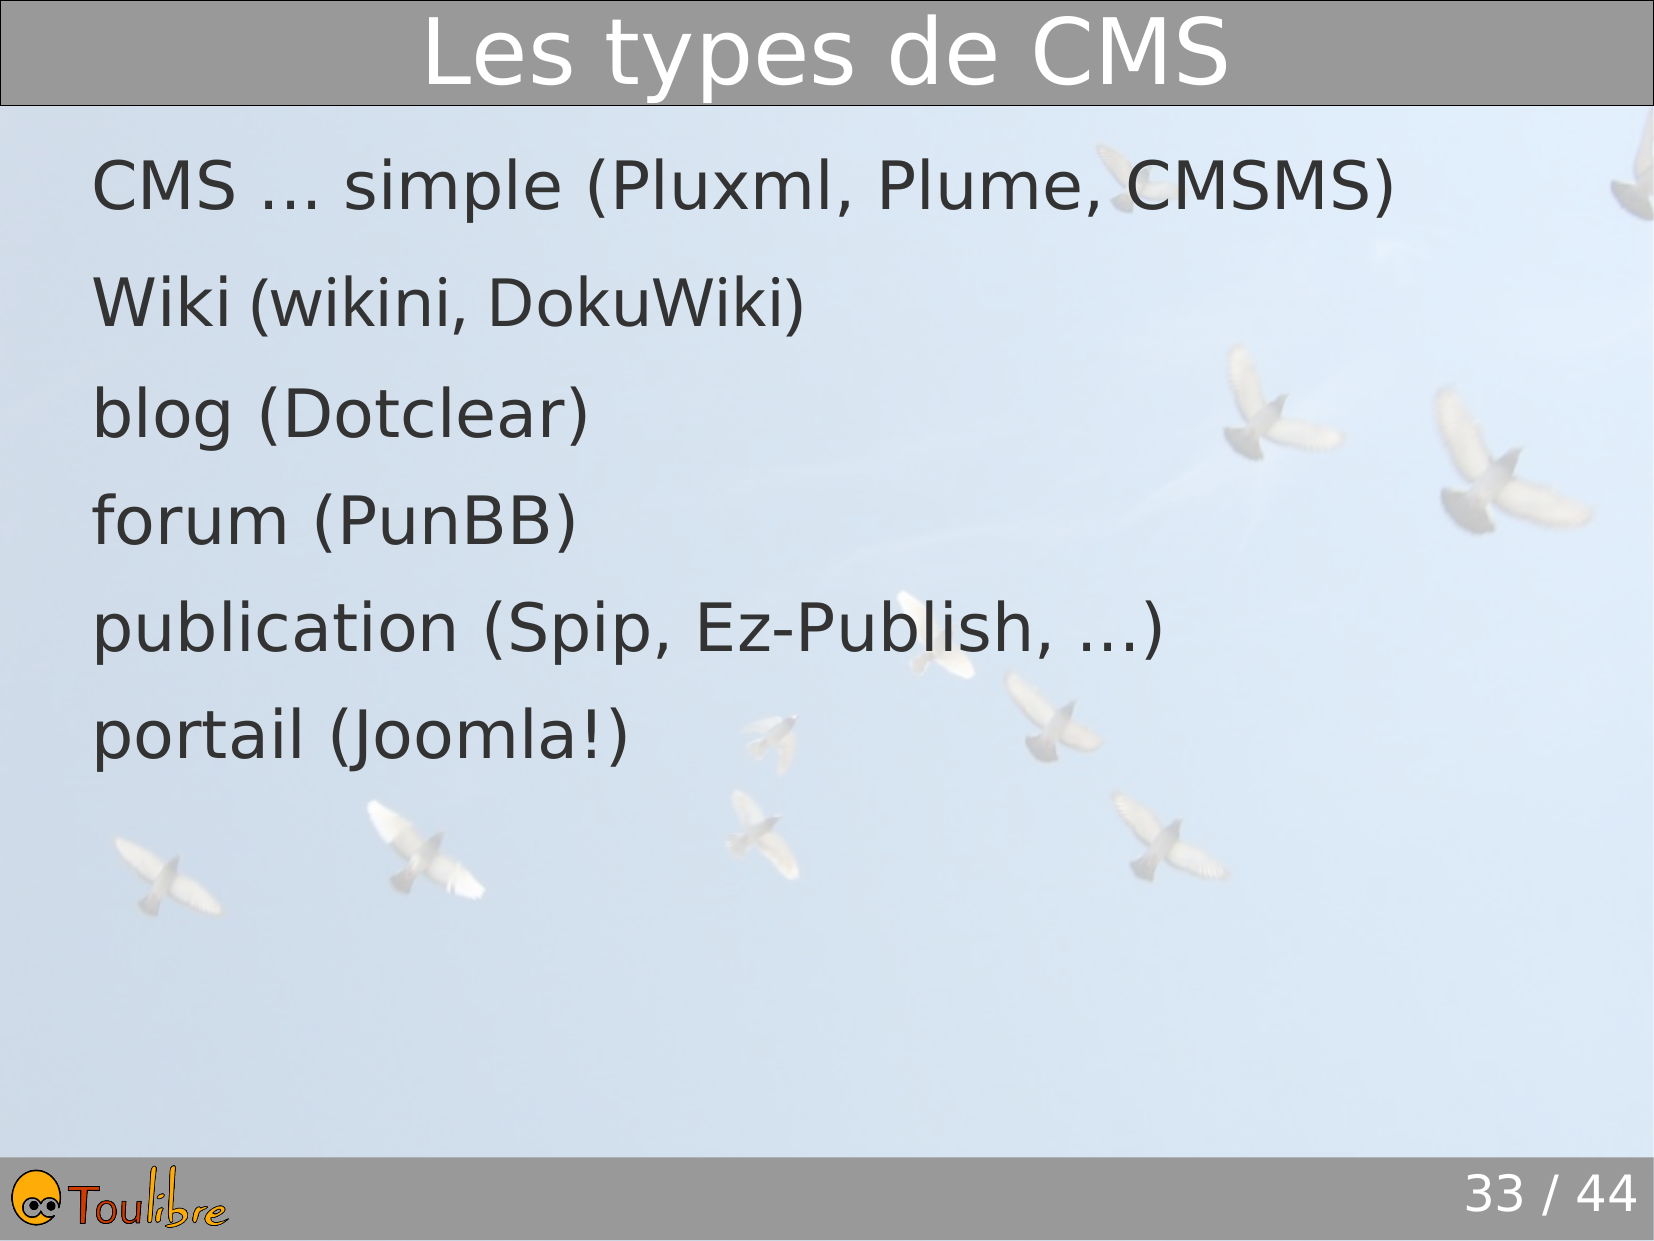

# Les types de CMS
CMS ... simple (Pluxml, Plume, CMSMS)
Wiki (wikini, DokuWiki)
blog (Dotclear)
forum (PunBB)
publication (Spip, Ez-Publish, ...)
portail (Joomla!)